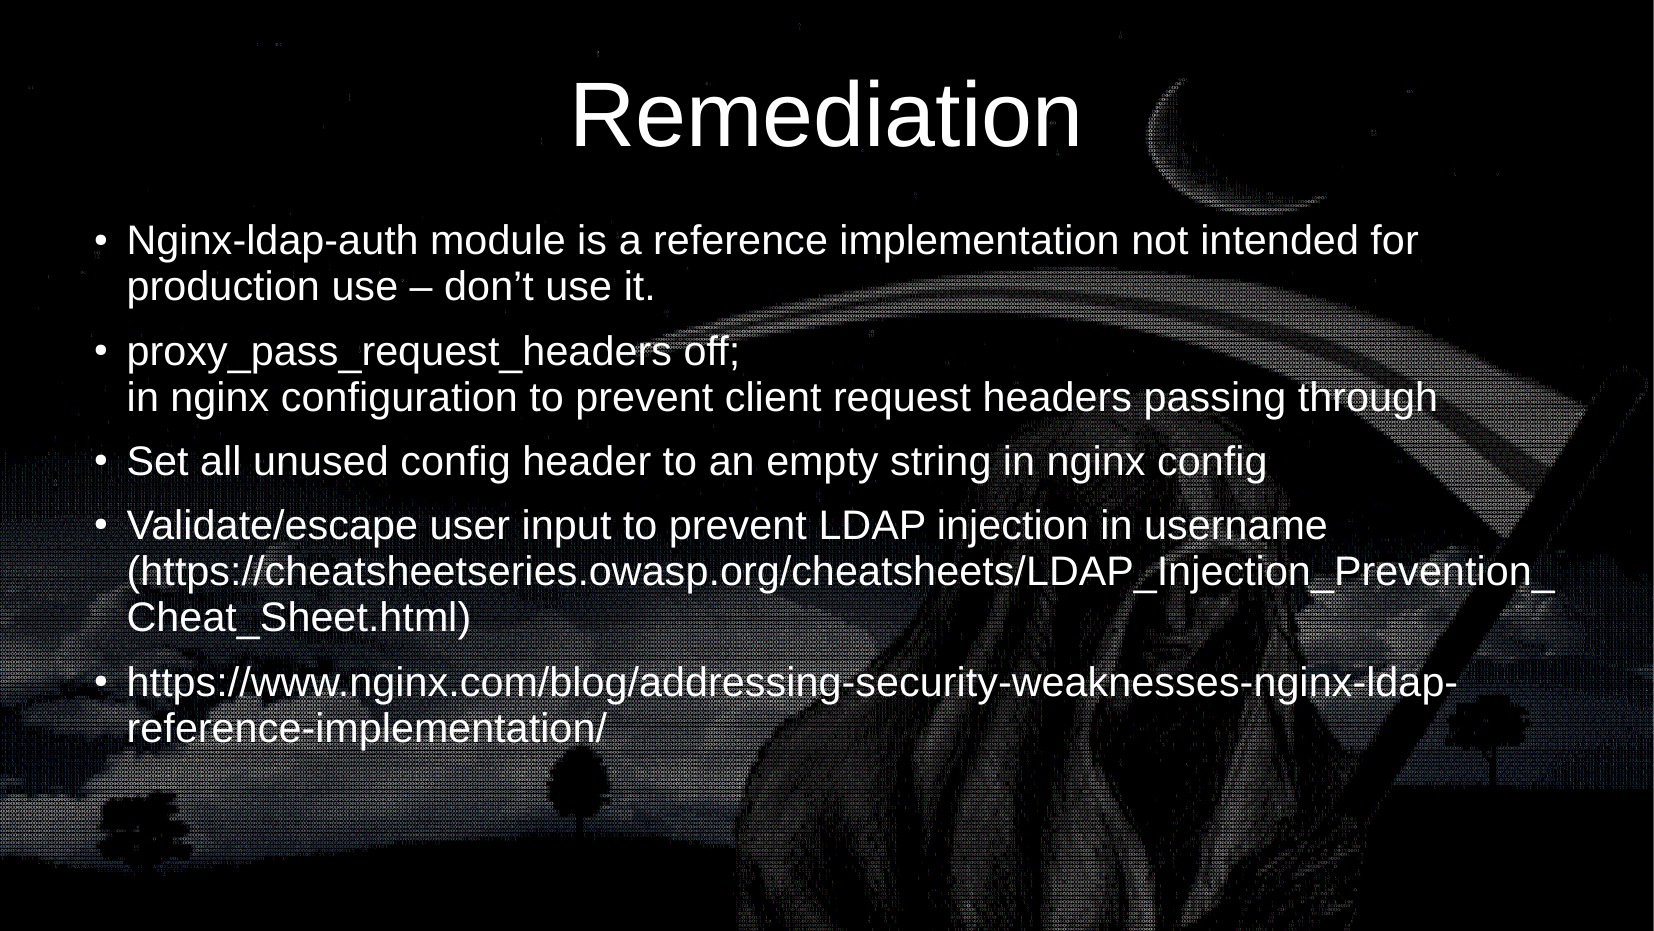

# Remediation
Nginx-ldap-auth module is a reference implementation not intended for production use – don’t use it.
proxy_pass_request_headers off;
in nginx configuration to prevent client request headers passing through
Set all unused config header to an empty string in nginx config
Validate/escape user input to prevent LDAP injection in username (https://cheatsheetseries.owasp.org/cheatsheets/LDAP_Injection_Prevention_Cheat_Sheet.html)
https://www.nginx.com/blog/addressing-security-weaknesses-nginx-ldap-reference-implementation/